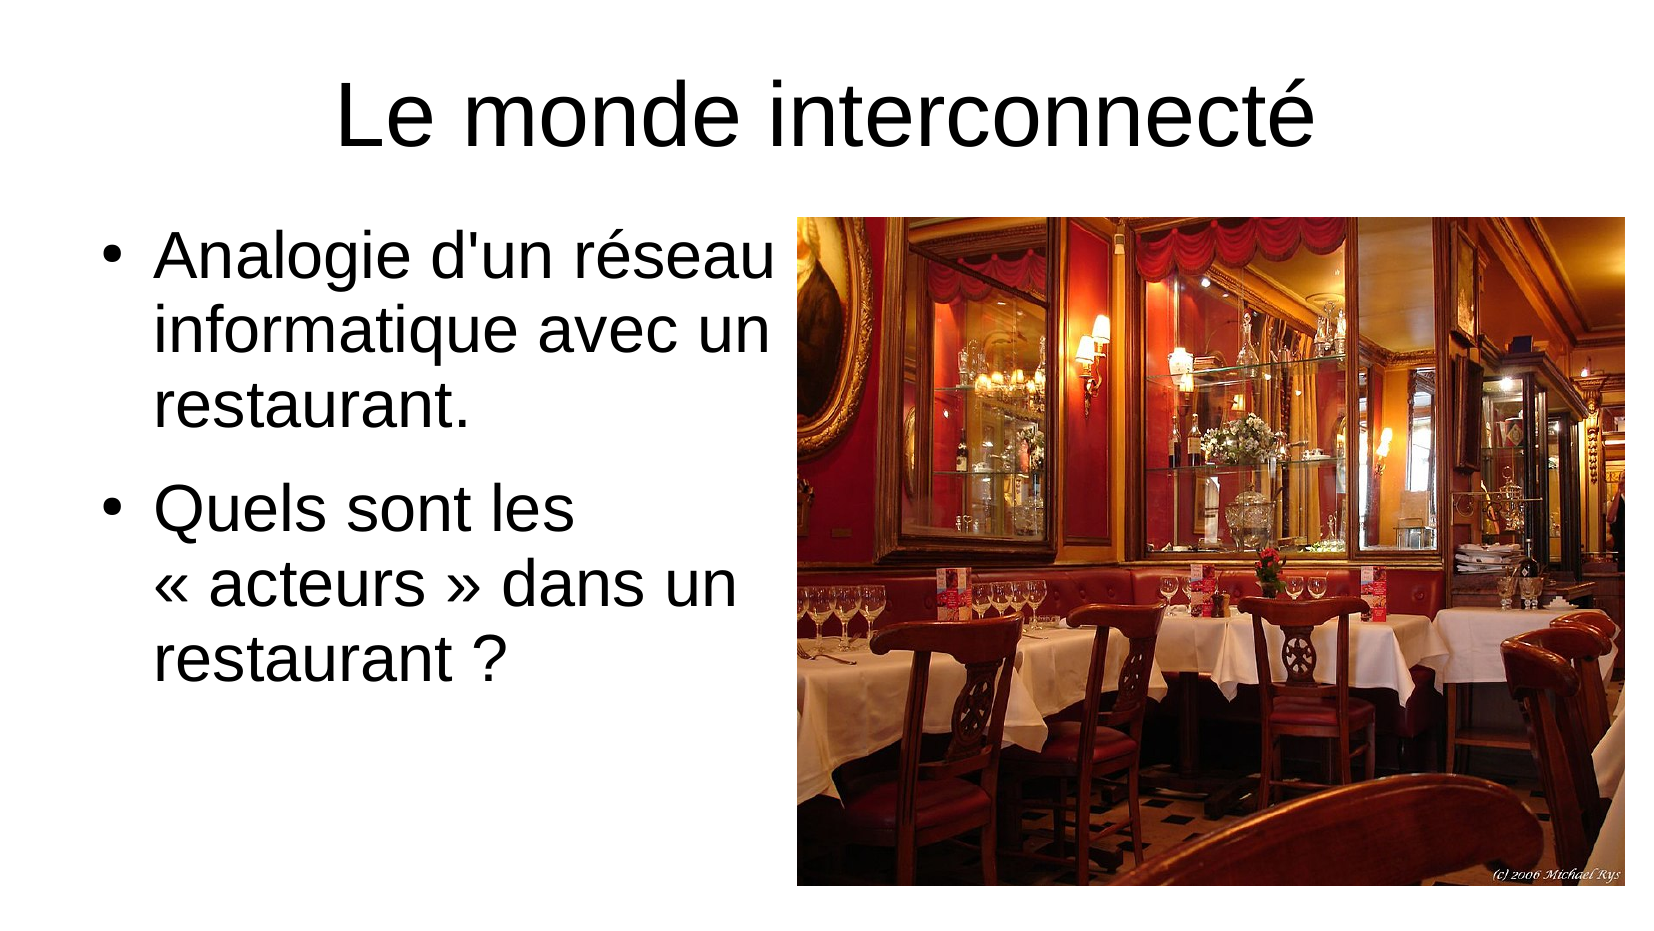

# Le monde interconnecté
Analogie d'un réseau informatique avec un restaurant.
Quels sont les « acteurs » dans un restaurant ?